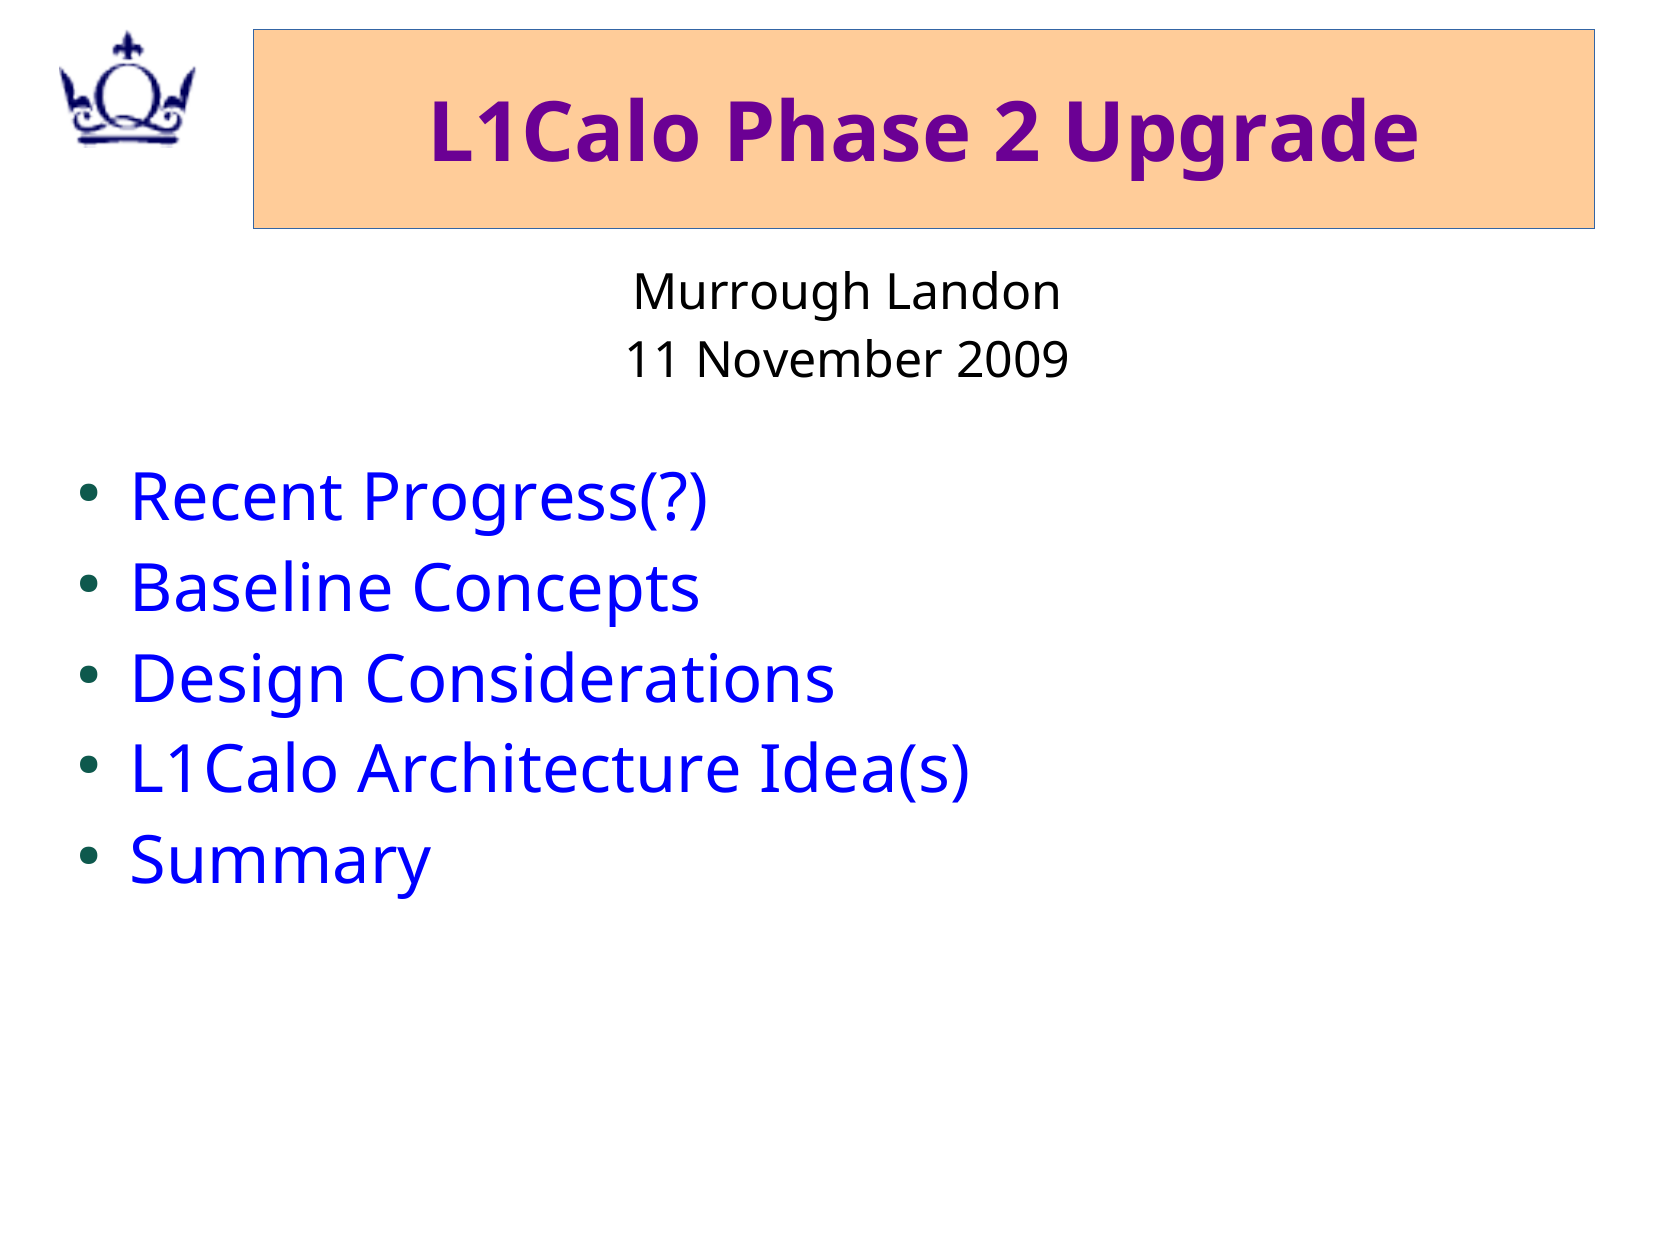

# L1Calo Phase 2 Upgrade
Murrough Landon
11 November 2009
Recent Progress(?)
Baseline Concepts
Design Considerations
L1Calo Architecture Idea(s)
Summary